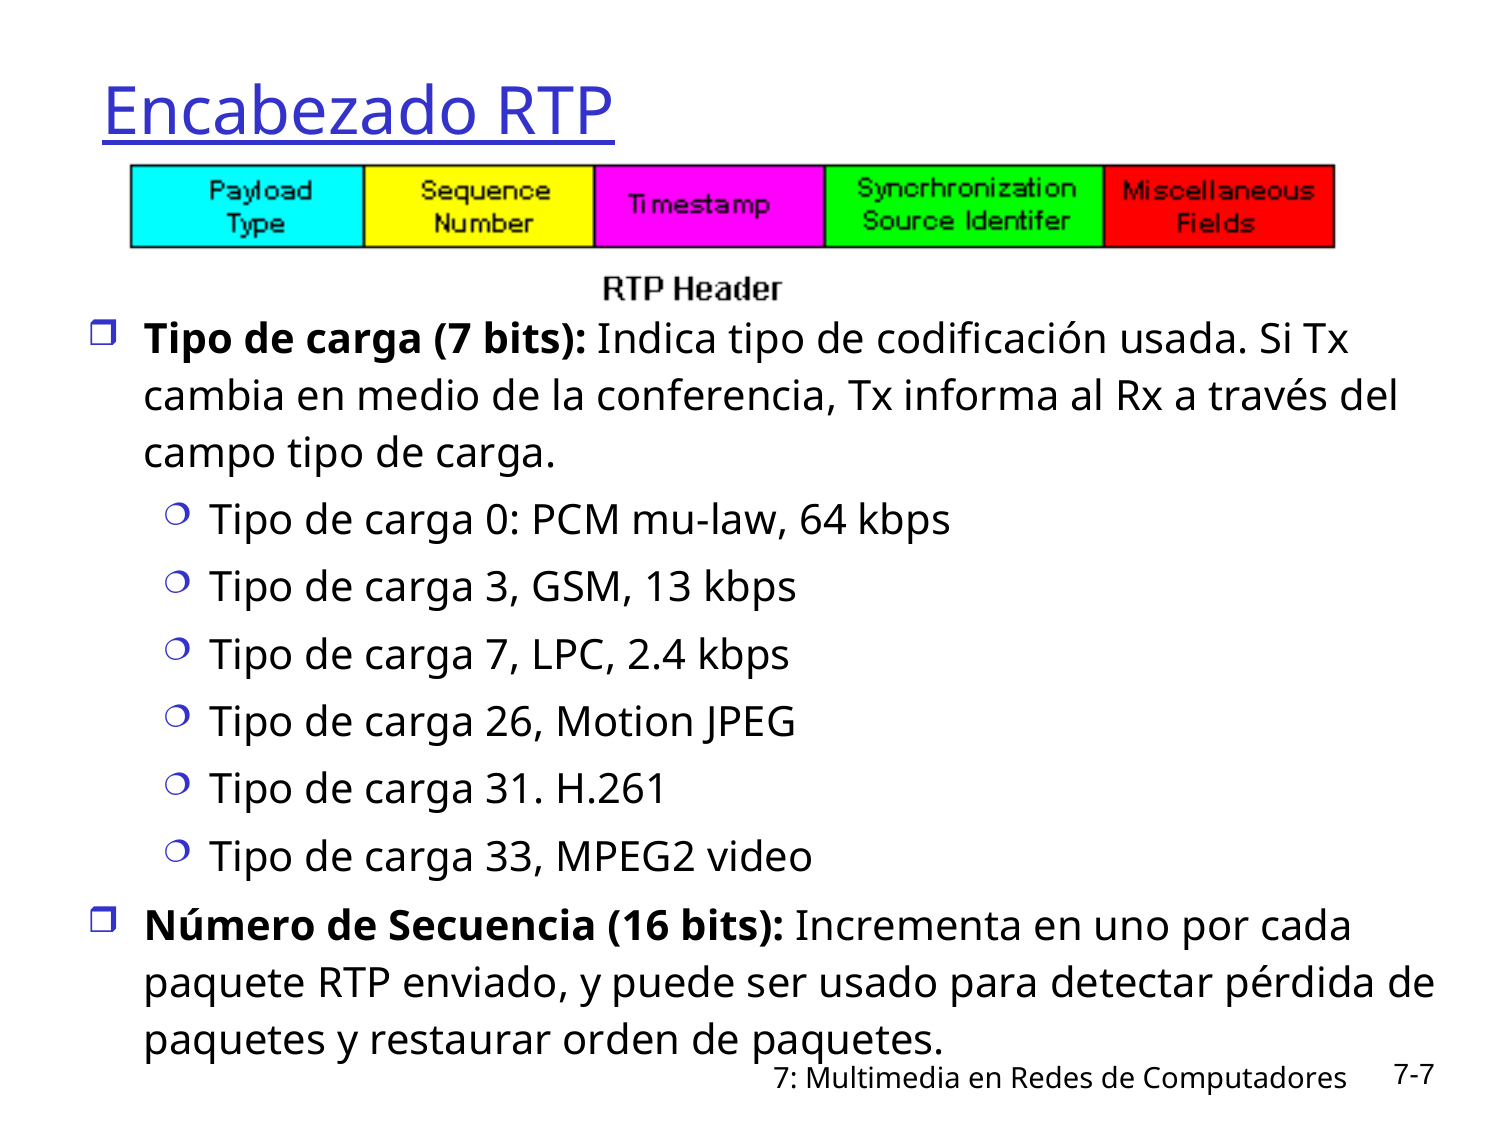

# Encabezado RTP
Tipo de carga (7 bits): Indica tipo de codificación usada. Si Tx cambia en medio de la conferencia, Tx informa al Rx a través del campo tipo de carga.
Tipo de carga 0: PCM mu-law, 64 kbps
Tipo de carga 3, GSM, 13 kbps
Tipo de carga 7, LPC, 2.4 kbps
Tipo de carga 26, Motion JPEG
Tipo de carga 31. H.261
Tipo de carga 33, MPEG2 video
Número de Secuencia (16 bits): Incrementa en uno por cada paquete RTP enviado, y puede ser usado para detectar pérdida de paquetes y restaurar orden de paquetes.
7